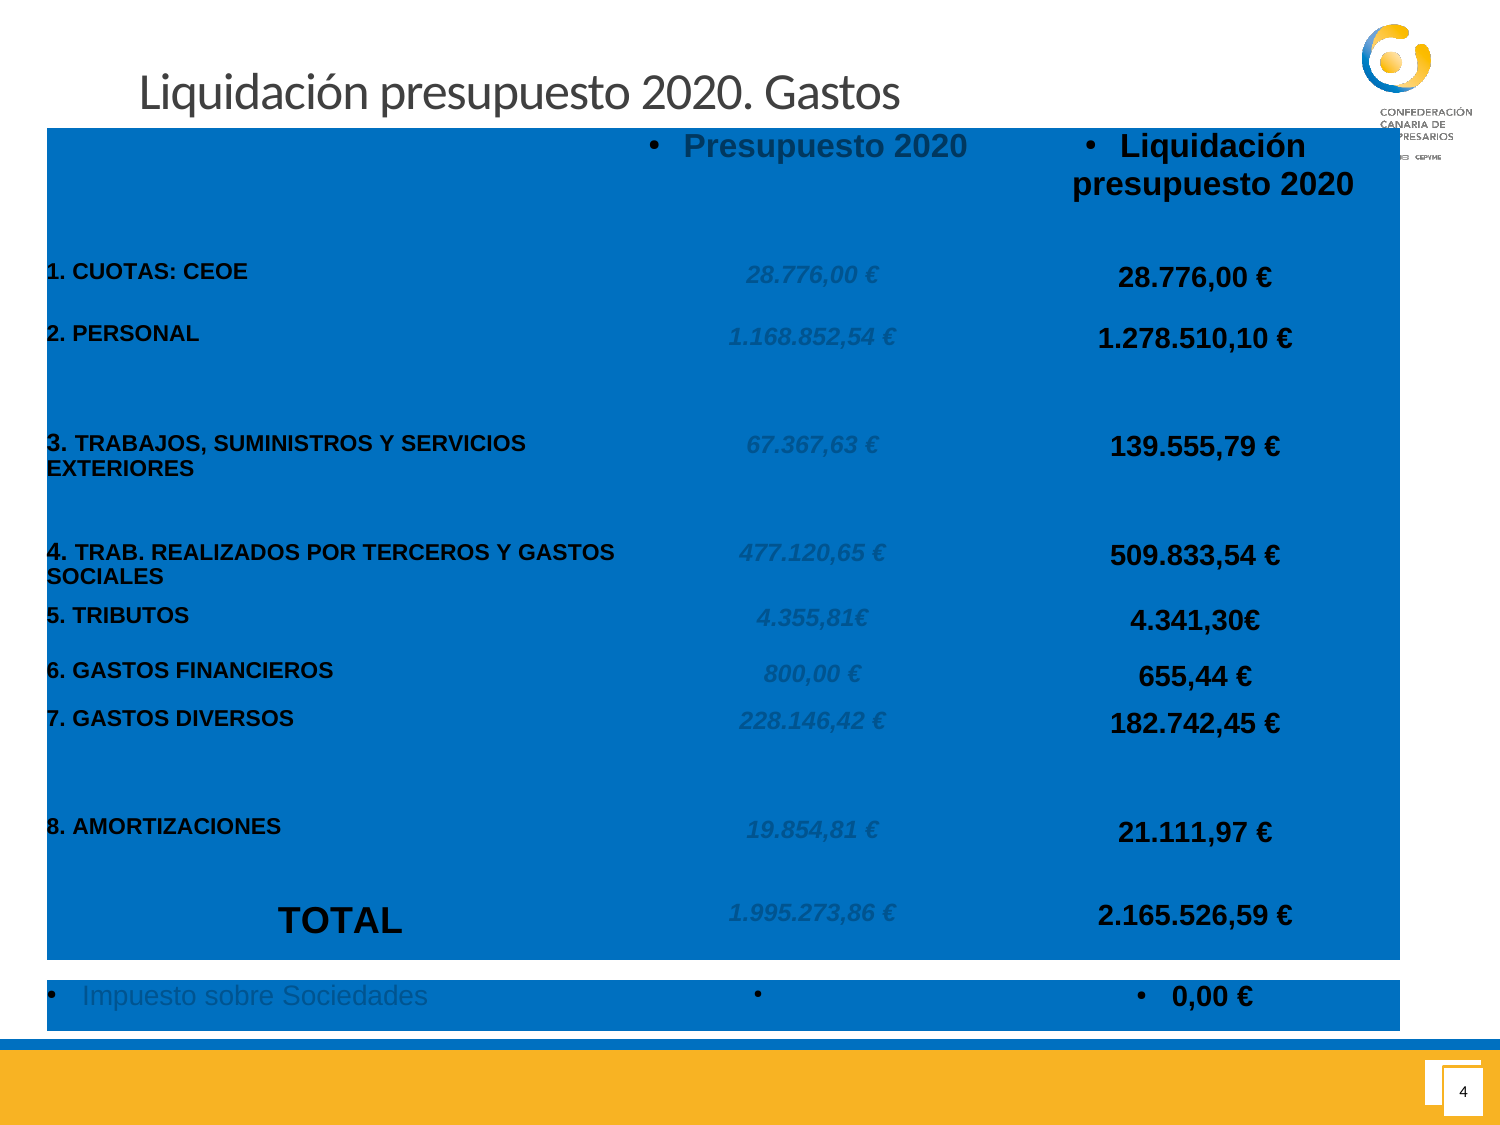

# Liquidación presupuesto 2020. Gastos
| | Presupuesto 2020 | Liquidación presupuesto 2020 |
| --- | --- | --- |
| 1. CUOTAS: CEOE | 28.776,00 € | 28.776,00 € |
| 2. PERSONAL | 1.168.852,54 € | 1.278.510,10 € |
| 3. TRABAJOS, SUMINISTROS Y SERVICIOS EXTERIORES | 67.367,63 € | 139.555,79 € |
| 4. TRAB. REALIZADOS POR TERCEROS Y GASTOS SOCIALES | 477.120,65 € | 509.833,54 € |
| 5. TRIBUTOS | 4.355,81€ | 4.341,30€ |
| 6. GASTOS FINANCIEROS | 800,00 € | 655,44 € |
| 7. GASTOS DIVERSOS | 228.146,42 € | 182.742,45 € |
| 8. AMORTIZACIONES | 19.854,81 € | 21.111,97 € |
| TOTAL | 1.995.273,86 € | 2.165.526,59 € |
| Impuesto sobre Sociedades | 56,25 € | 0,00 € |
| --- | --- | --- |